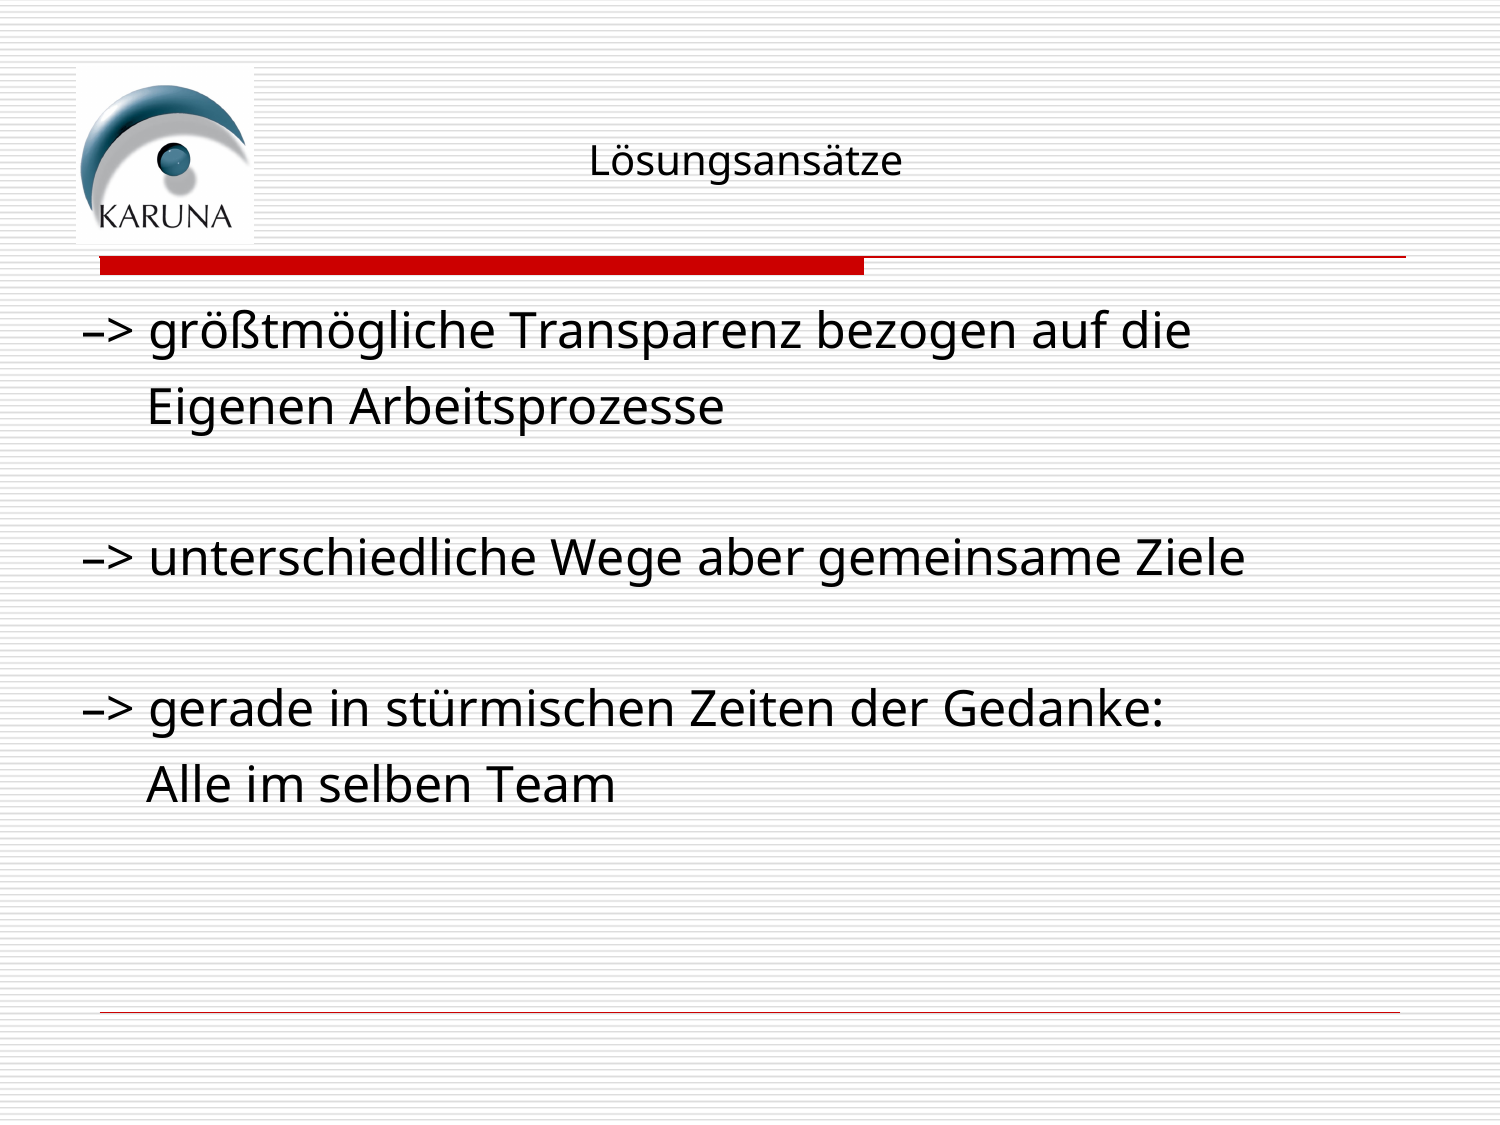

# Lösungsansätze
 –> größtmögliche Transparenz bezogen auf die
 Eigenen Arbeitsprozesse
 –> unterschiedliche Wege aber gemeinsame Ziele
 –> gerade in stürmischen Zeiten der Gedanke:
 Alle im selben Team